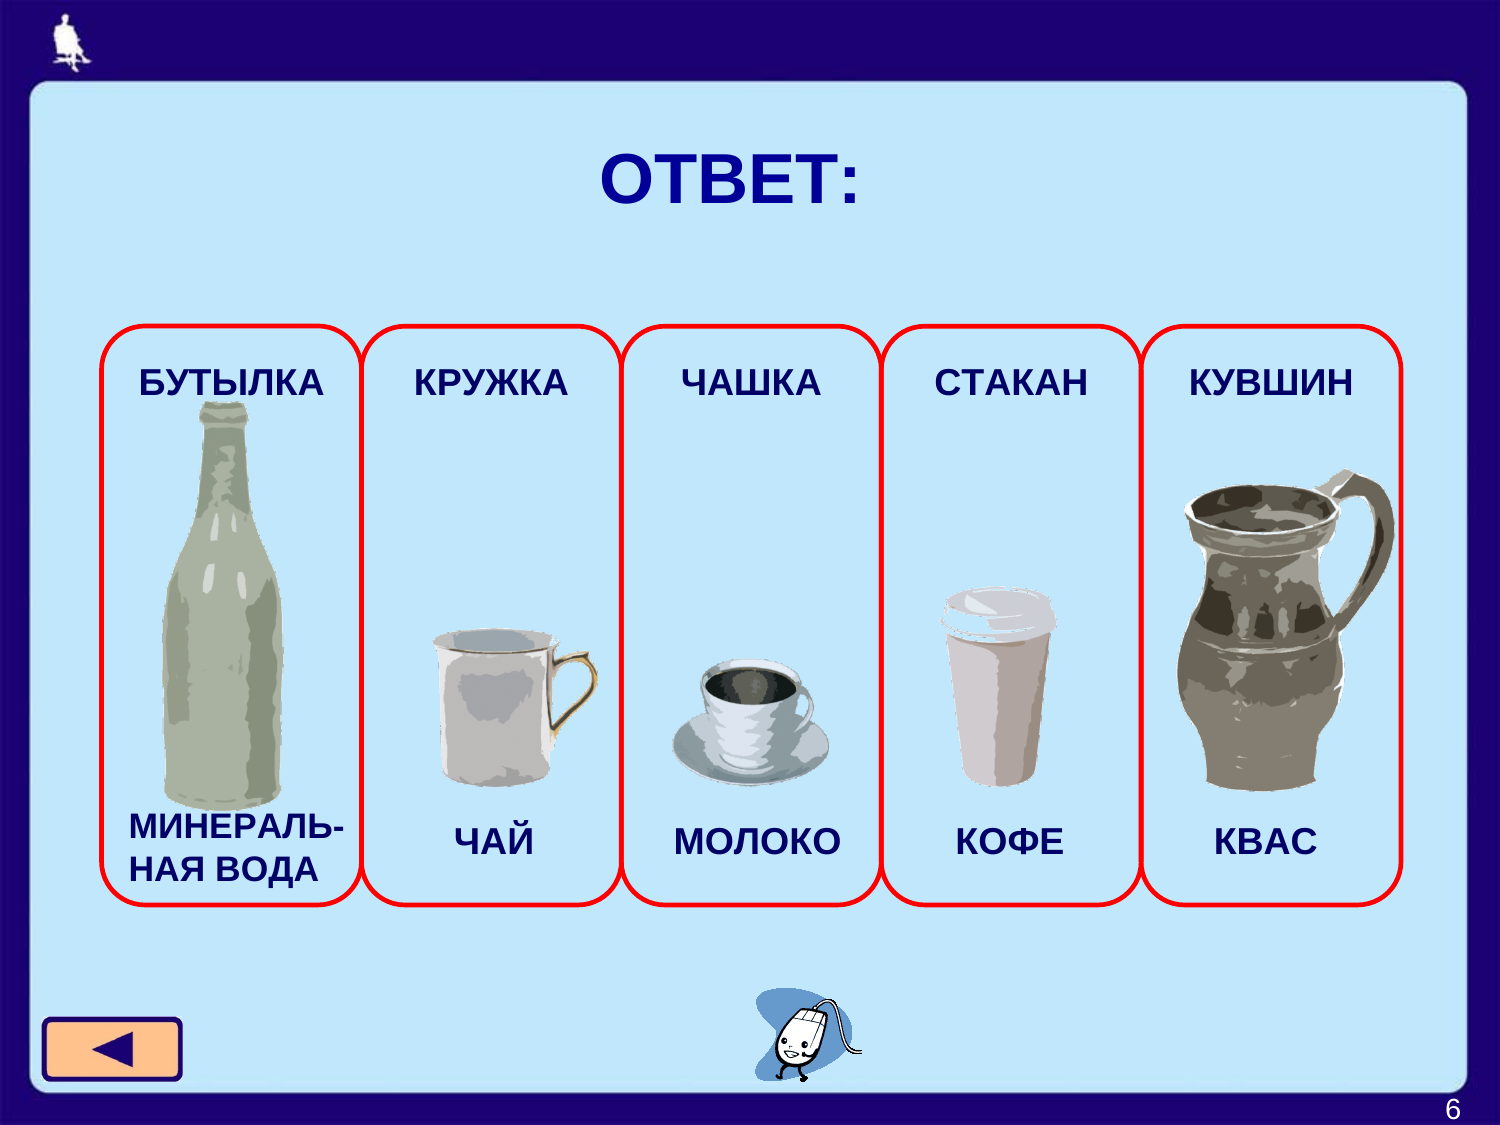

ОТВЕТ:
БУТЫЛКА
КРУЖКА
ЧАШКА
СТАКАН
КУВШИН
МИНЕРАЛЬ-НАЯ ВОДА
ЧАЙ
МОЛОКО
КОФЕ
КВАС